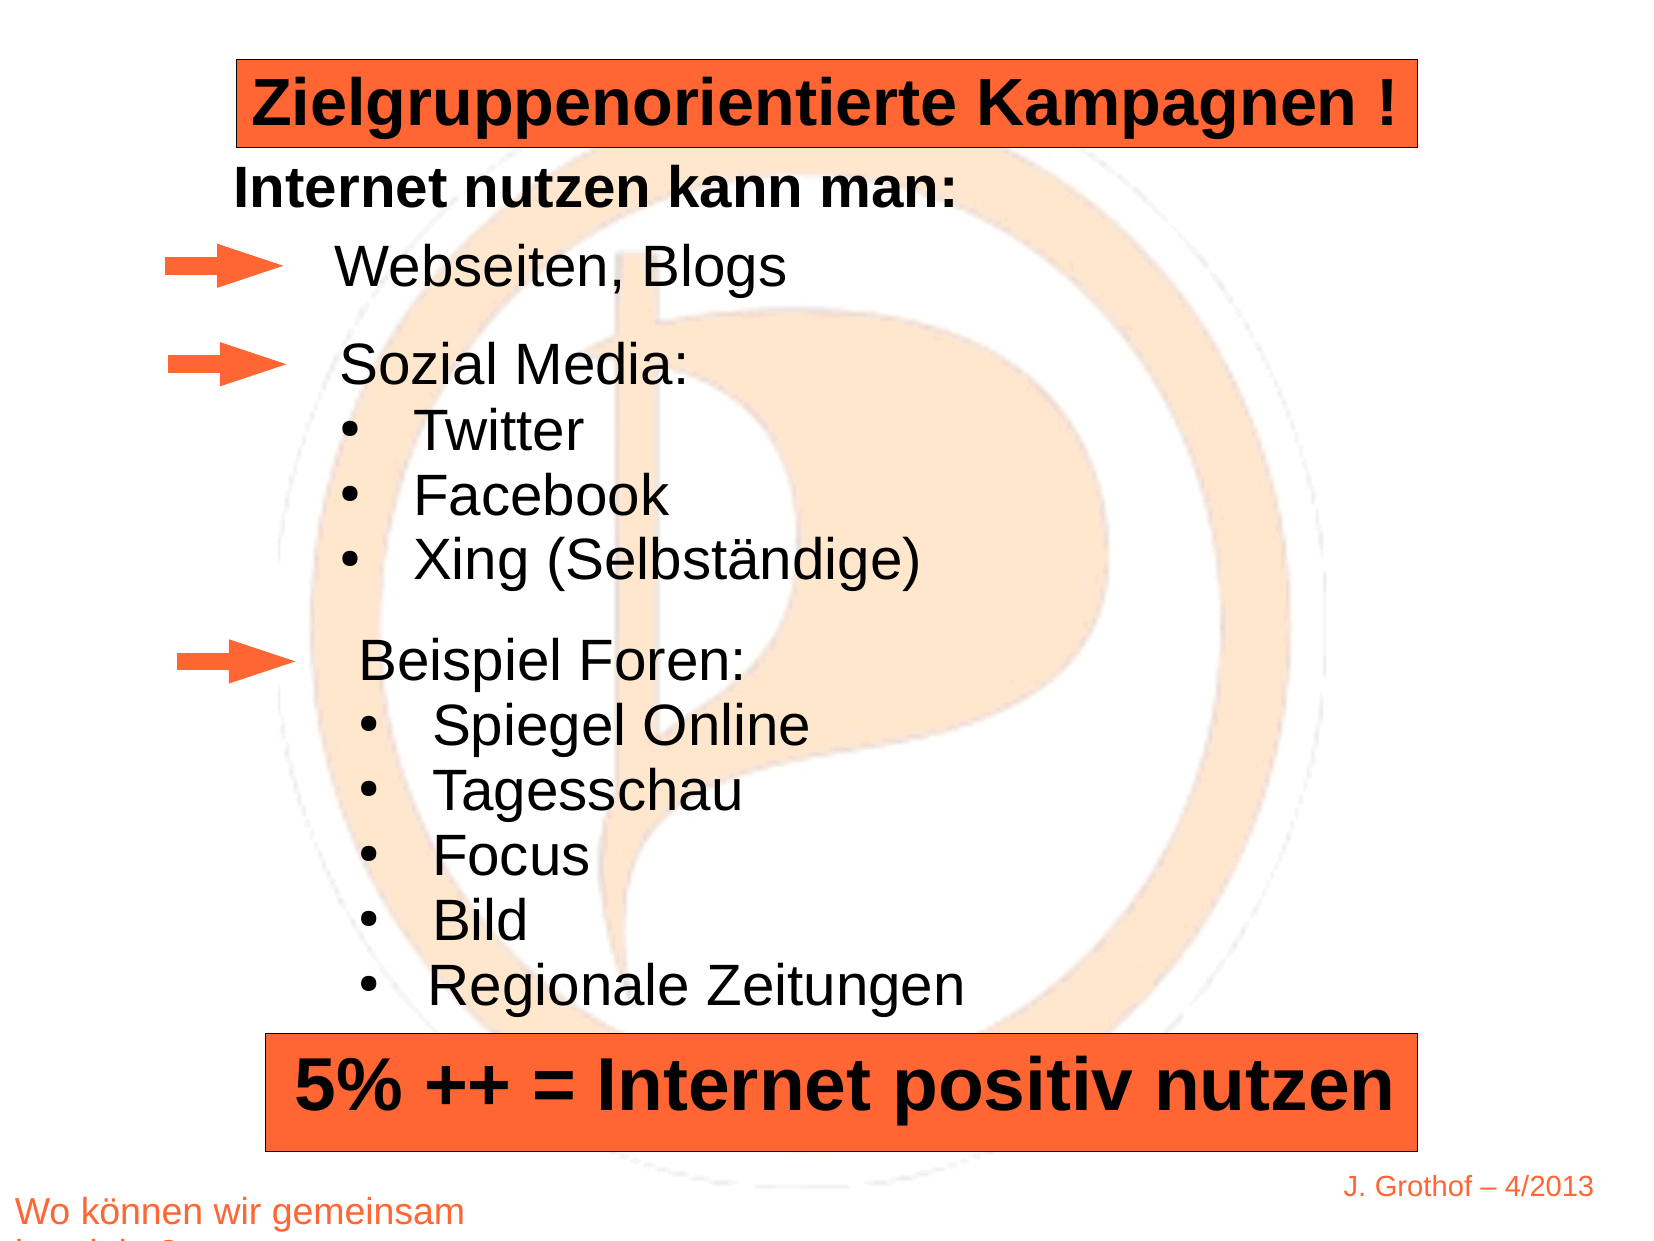

Zielgruppenorientierte Kampagnen !
Internet nutzen kann man:
Webseiten, Blogs
Sozial Media:
	Twitter
	Facebook
	Xing (Selbständige)
Beispiel Foren:
	Spiegel Online
	Tagesschau
	Focus
	Bild
 Regionale Zeitungen
 5% ++ = Internet positiv nutzen
Wo können wir gemeinsam handeln ?